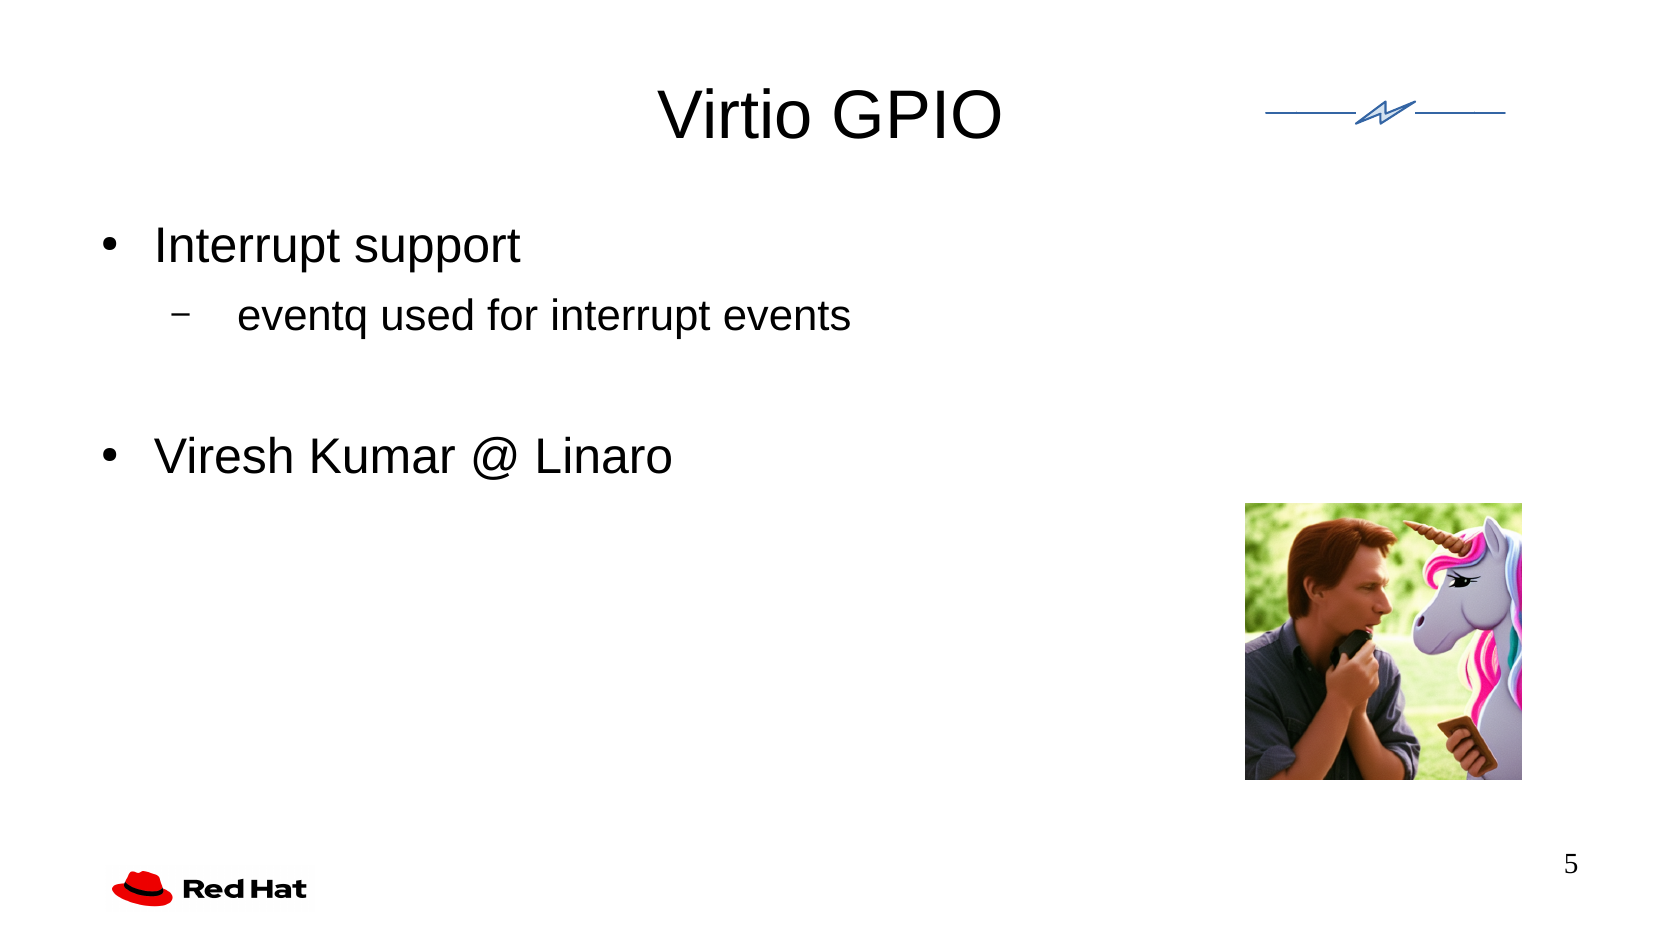

# Virtio GPIO
Interrupt support
 eventq used for interrupt events
Viresh Kumar @ Linaro
5